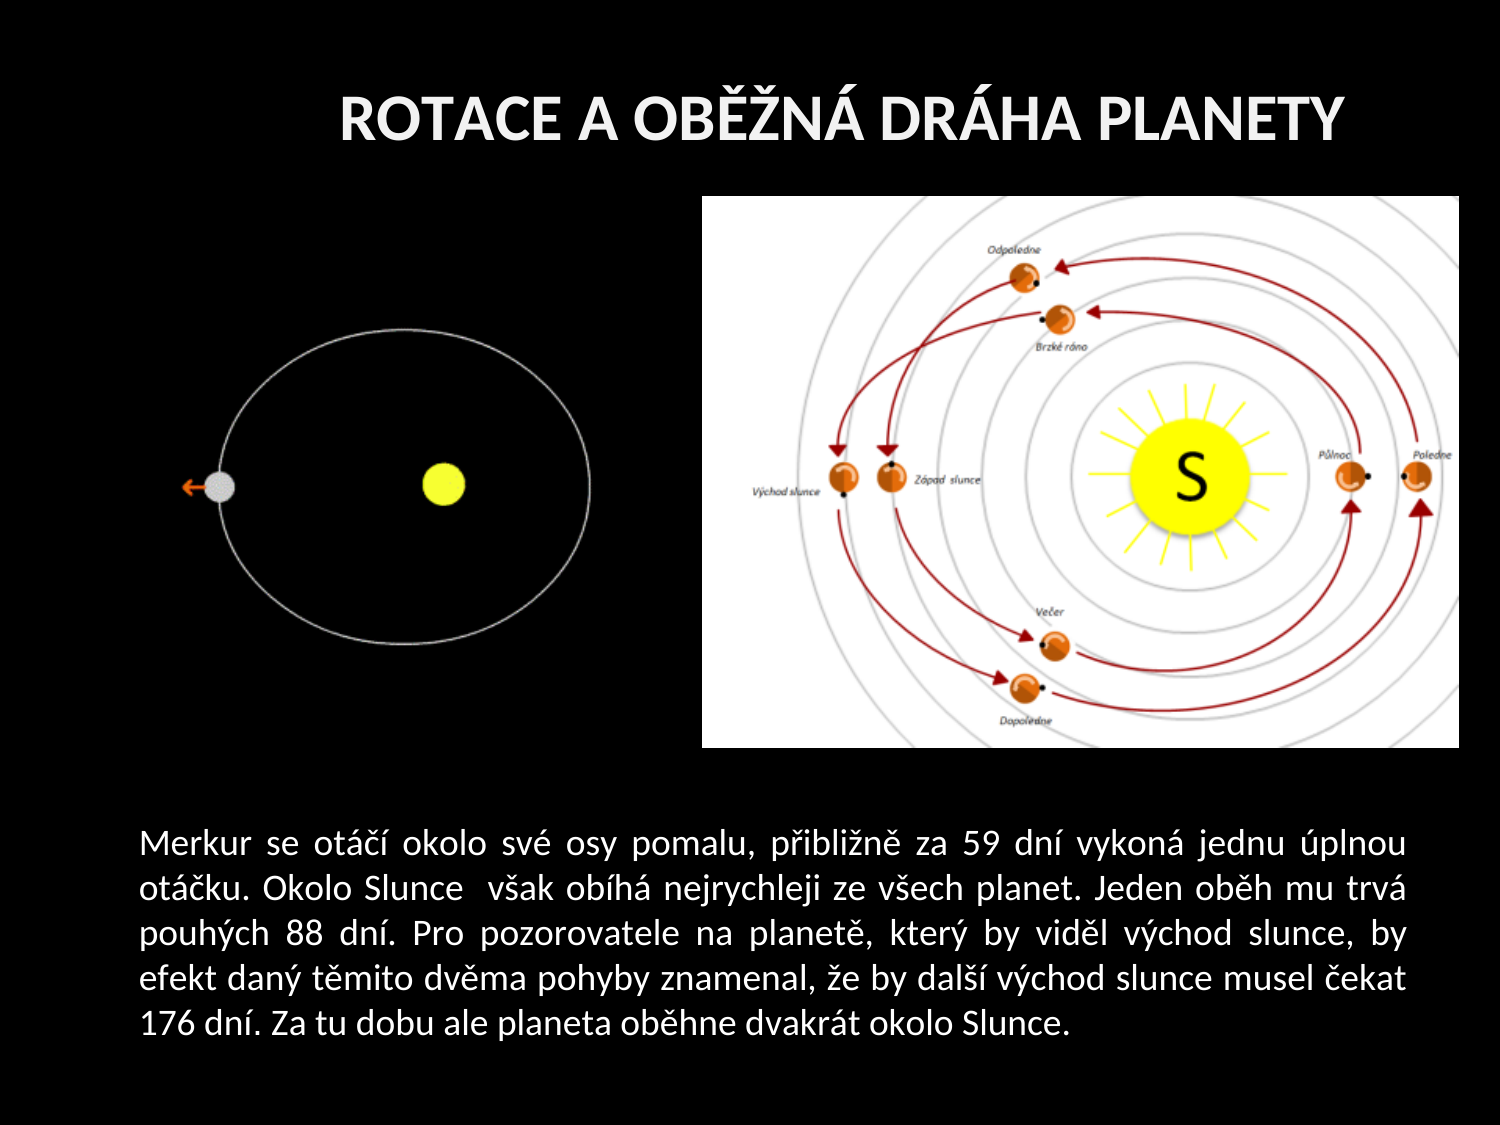

ROTACE A OBĚŽNÁ DRÁHA PLANETY
Merkur se otáčí okolo své osy pomalu, přibližně za 59 dní vykoná jednu úplnou otáčku. Okolo Slunce však obíhá nejrychleji ze všech planet. Jeden oběh mu trvá pouhých 88 dní. Pro pozorovatele na planetě, který by viděl východ slunce, by efekt daný těmito dvěma pohyby znamenal, že by další východ slunce musel čekat 176 dní. Za tu dobu ale planeta oběhne dvakrát okolo Slunce.